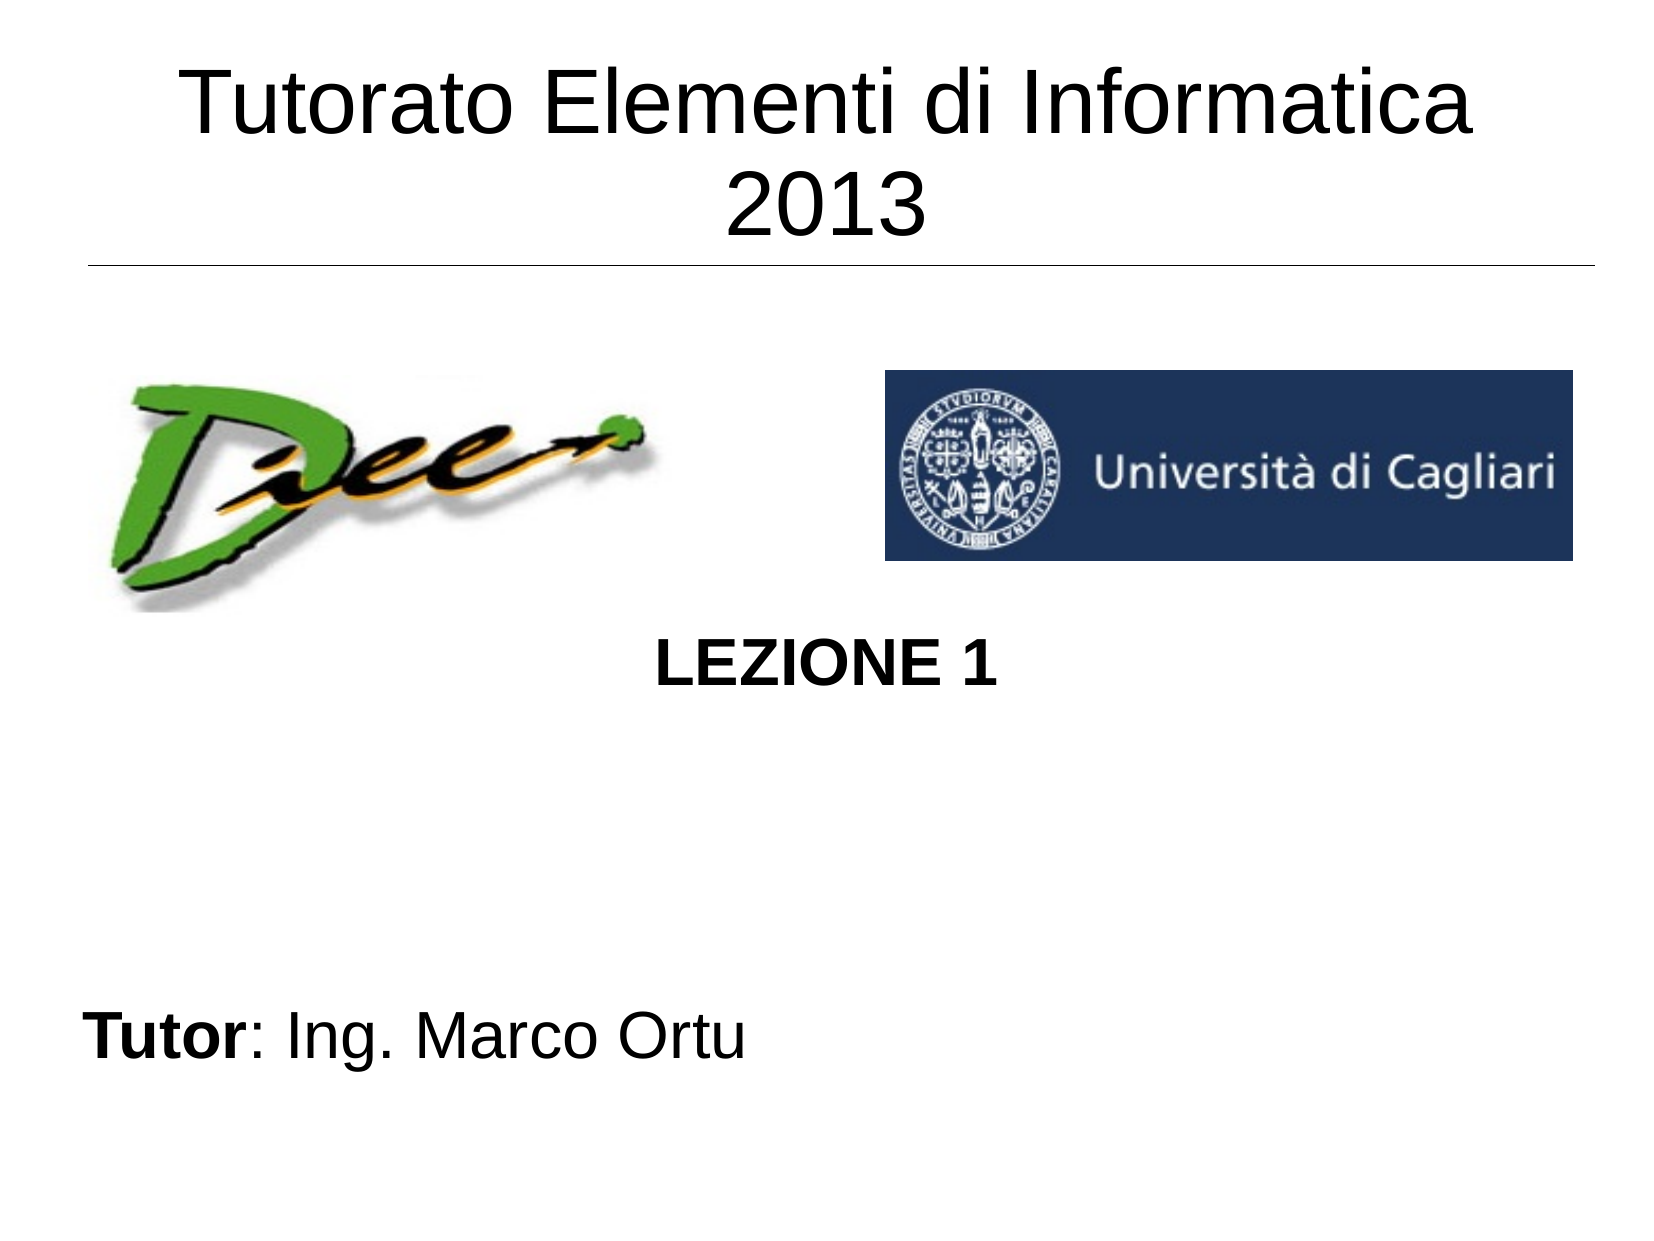

# Tutorato Elementi di Informatica 2013
LEZIONE 1
Tutor: Ing. Marco Ortu